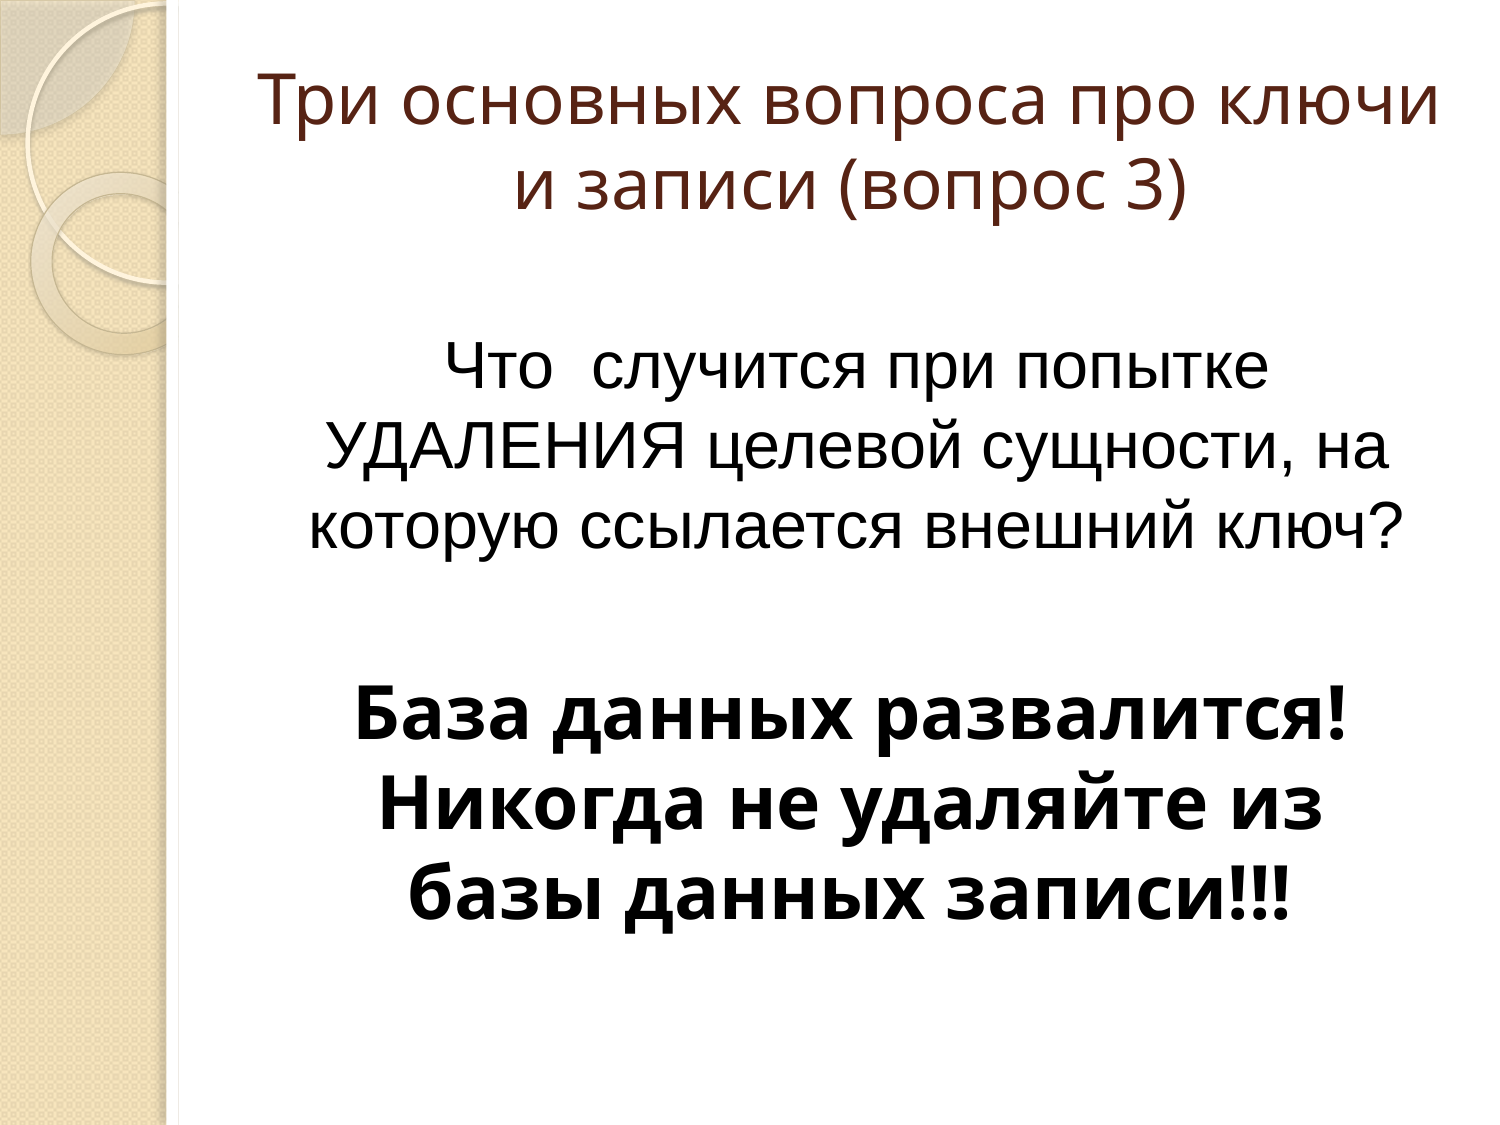

Три основных вопроса про ключи и записи (вопрос 3)
# Что случится при попытке УДАЛЕНИЯ целевой сущности, на которую ссылается внешний ключ?
База данных развалится!
Никогда не удаляйте из базы данных записи!!!